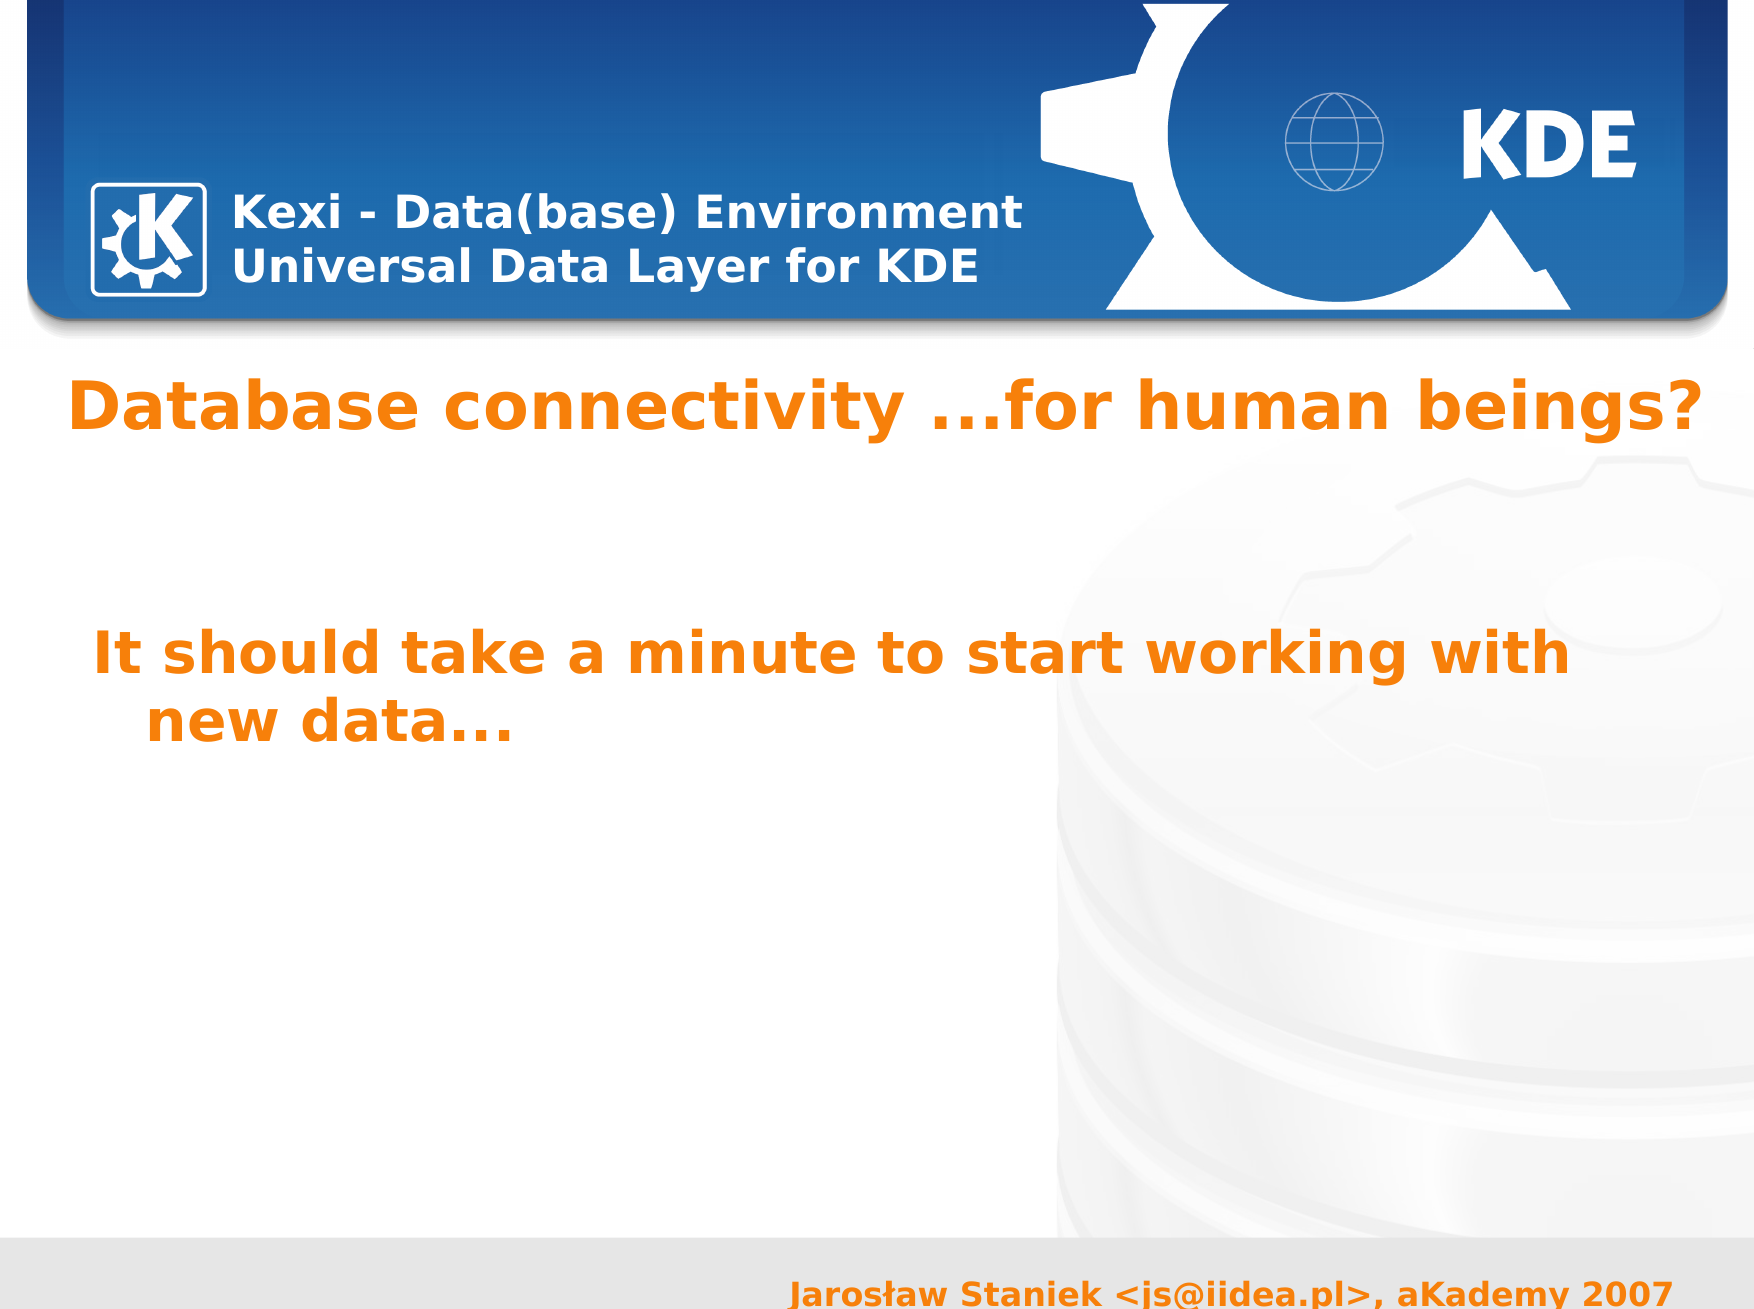

# Database connectivity ...for human beings?
It should take a minute to start working with new data...